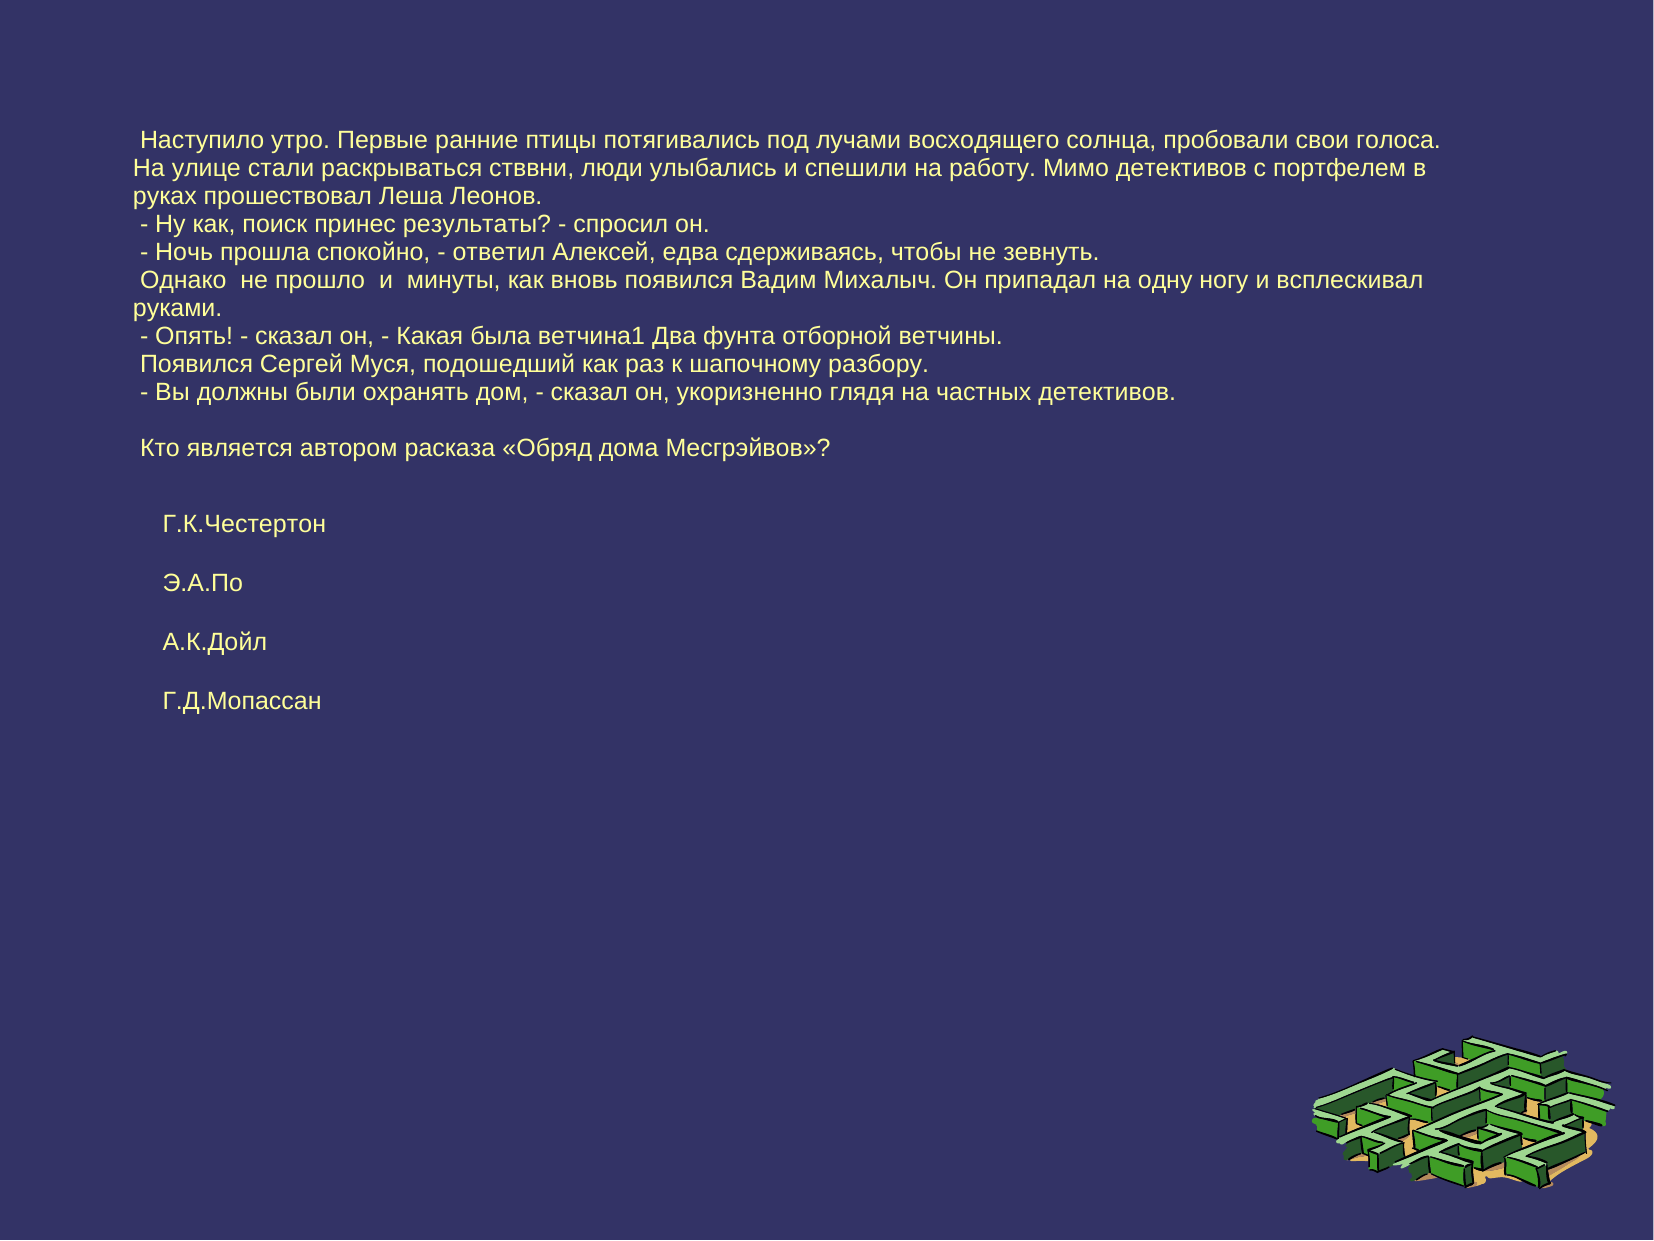

Наступило утро. Первые ранние птицы потягивались под лучами восходящего солнца, пробовали свои голоса. На улице стали раскрываться стввни, люди улыбались и спешили на работу. Мимо детективов с портфелем в
руках прошествовал Леша Леонов.
 - Ну как, поиск принес результаты? - спросил он.
 - Ночь прошла спокойно, - ответил Алексей, едва сдерживаясь, чтобы не зевнуть.
 Однако не прошло и минуты, как вновь появился Вадим Михалыч. Он припадал на одну ногу и всплескивал руками.
 - Опять! - сказал он, - Какая была ветчина1 Два фунта отборной ветчины.
 Появился Сергей Муся, подошедший как раз к шапочному разбору.
 - Вы должны были охранять дом, - сказал он, укоризненно глядя на частных детективов.
 Кто является автором расказа «Обряд дома Месгрэйвов»?
Г.К.Честертон
Э.А.По
А.К.Дойл
Г.Д.Мопассан